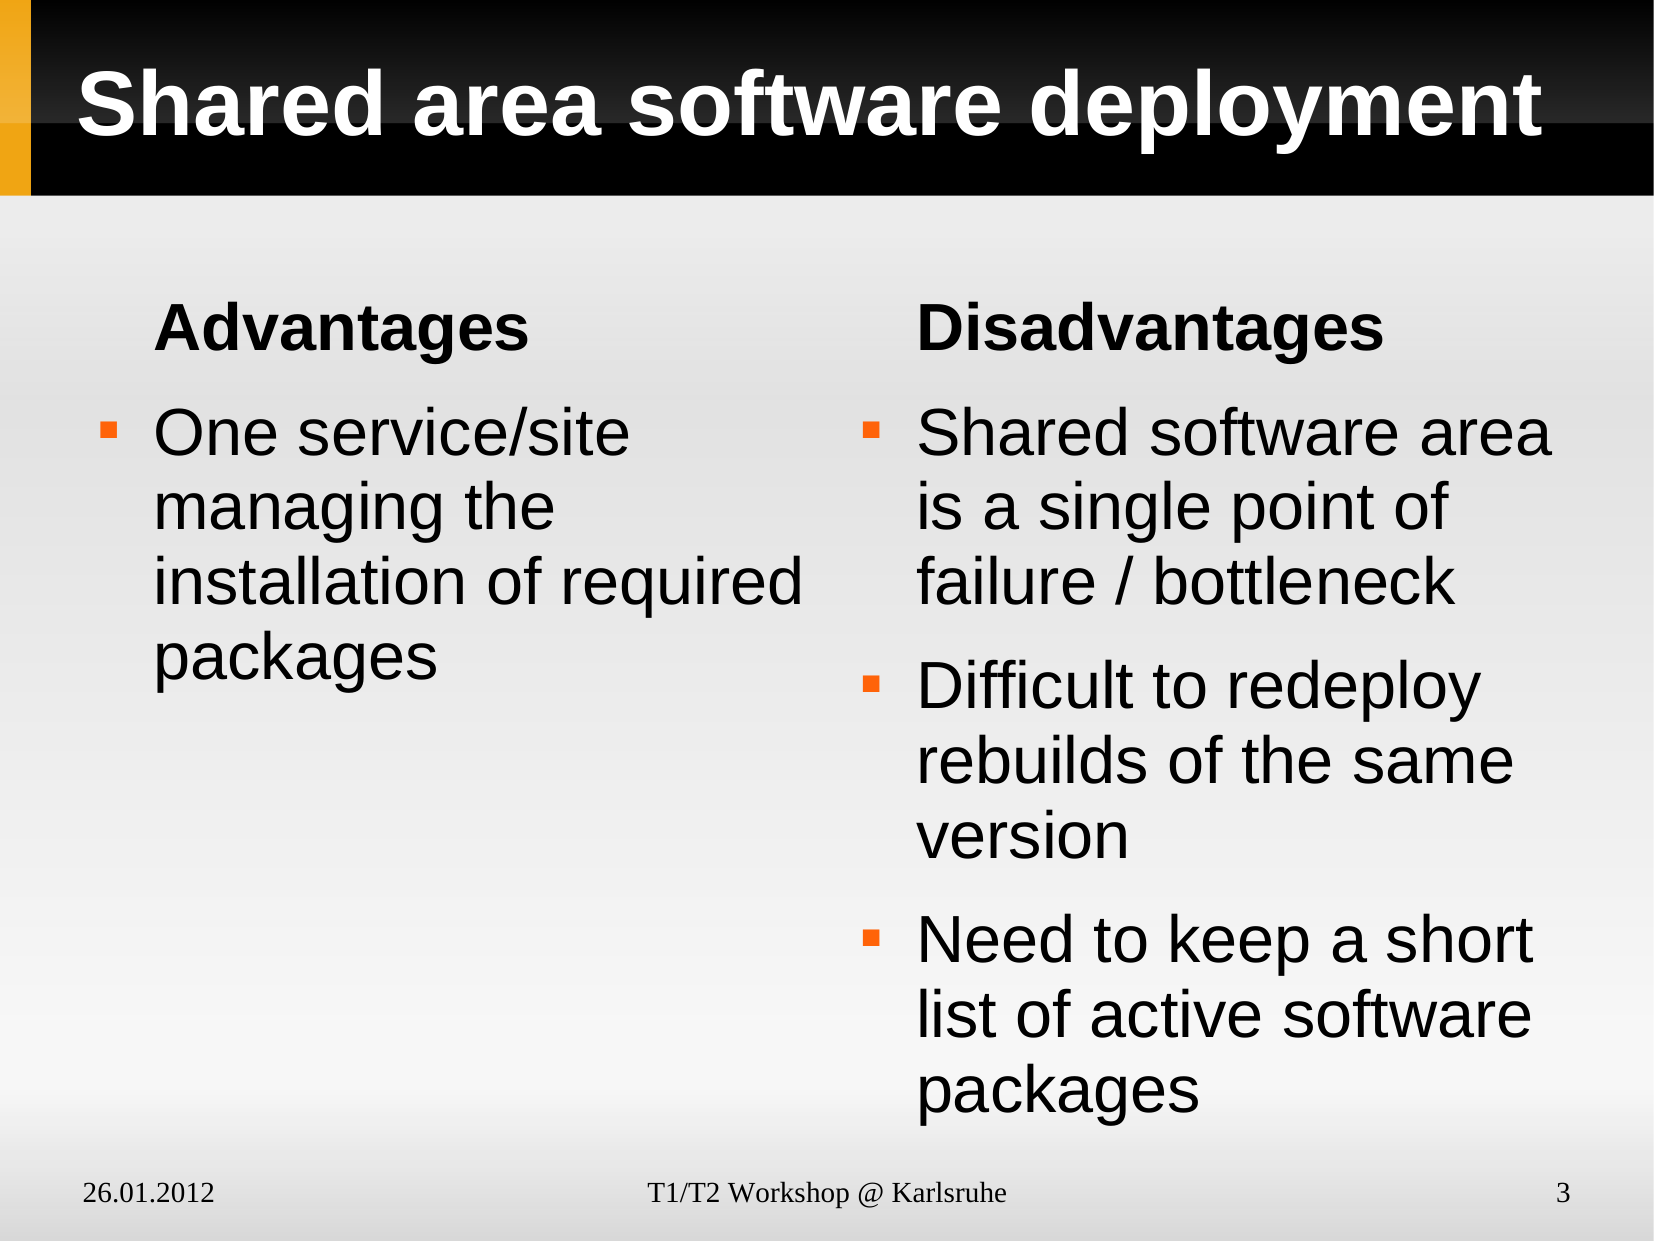

# Shared area software deployment
Advantages
One service/site managing the installation of required packages
Disadvantages
Shared software area is a single point of failure / bottleneck
Difficult to redeploy rebuilds of the same version
Need to keep a short list of active software packages
26.01.2012
T1/T2 Workshop @ Karlsruhe
3